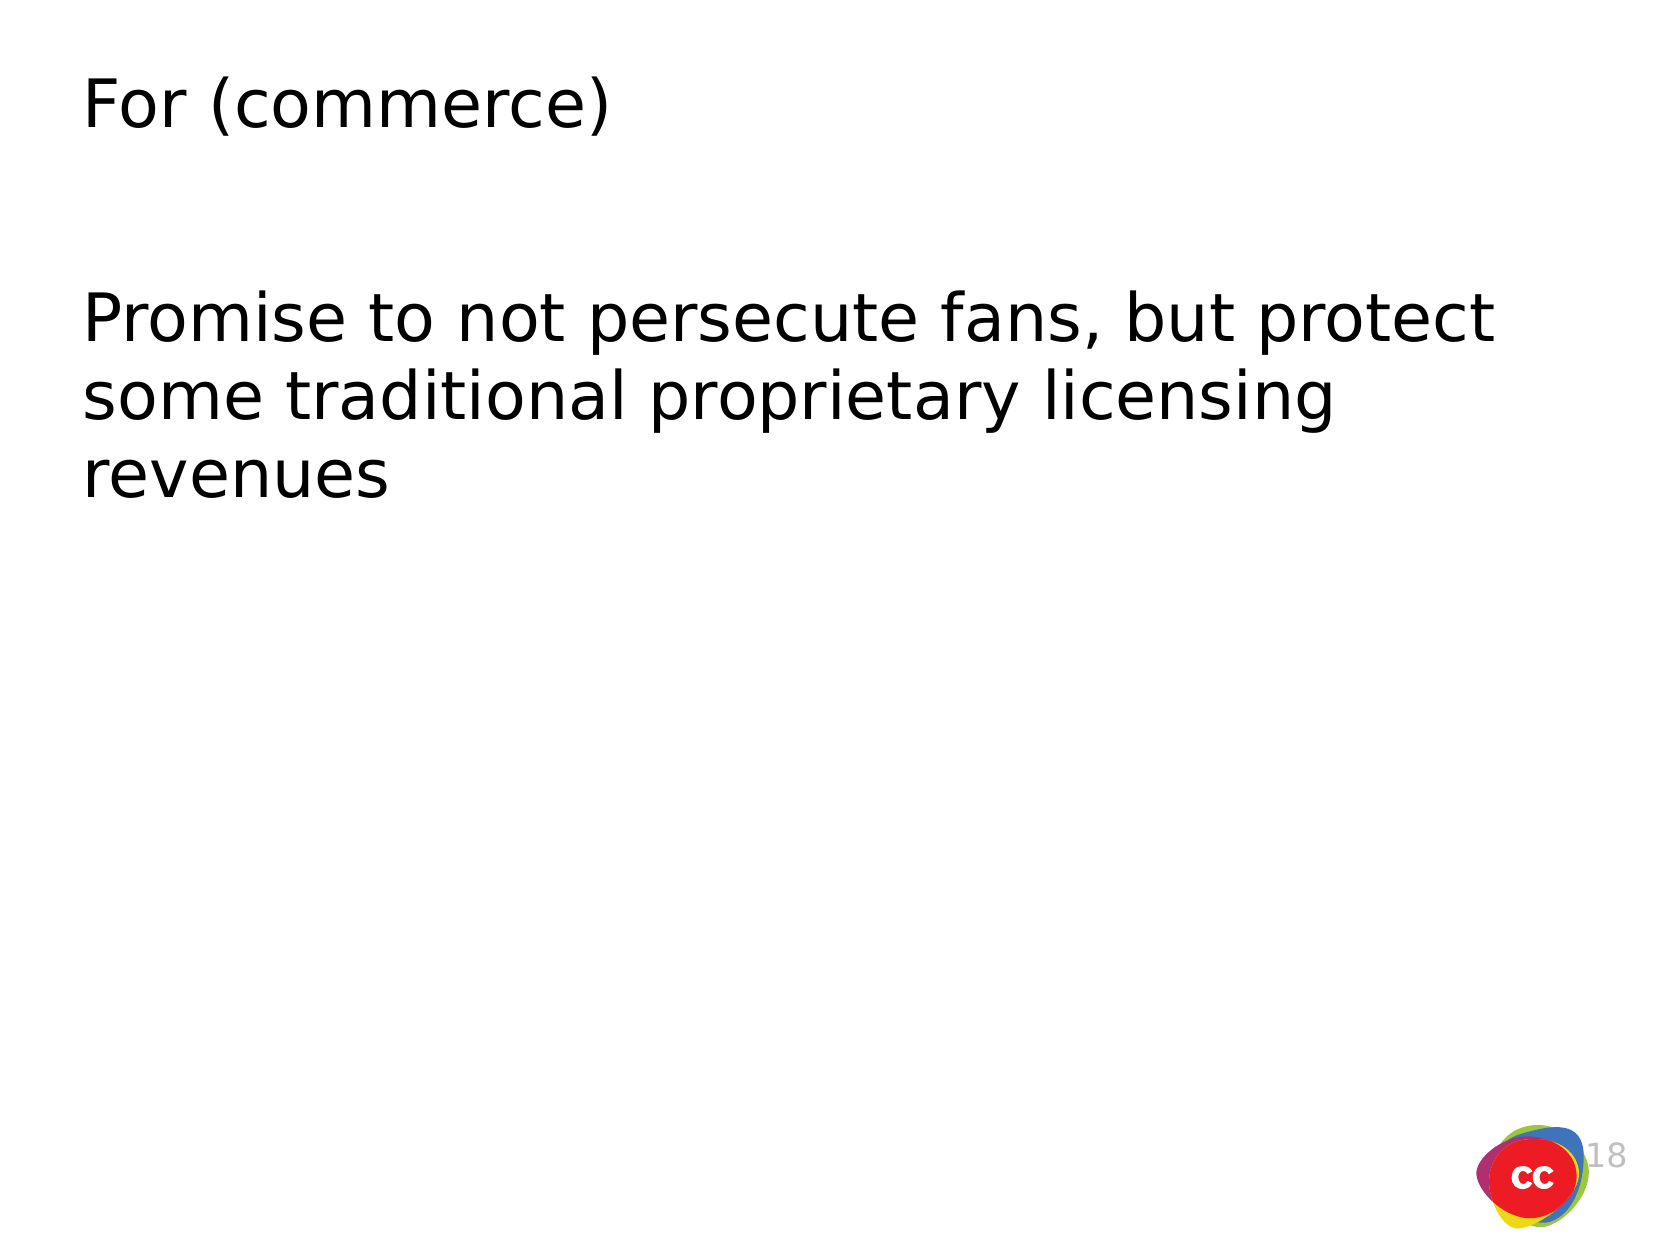

# For (commerce)
Promise to not persecute fans, but protect some traditional proprietary licensing revenues